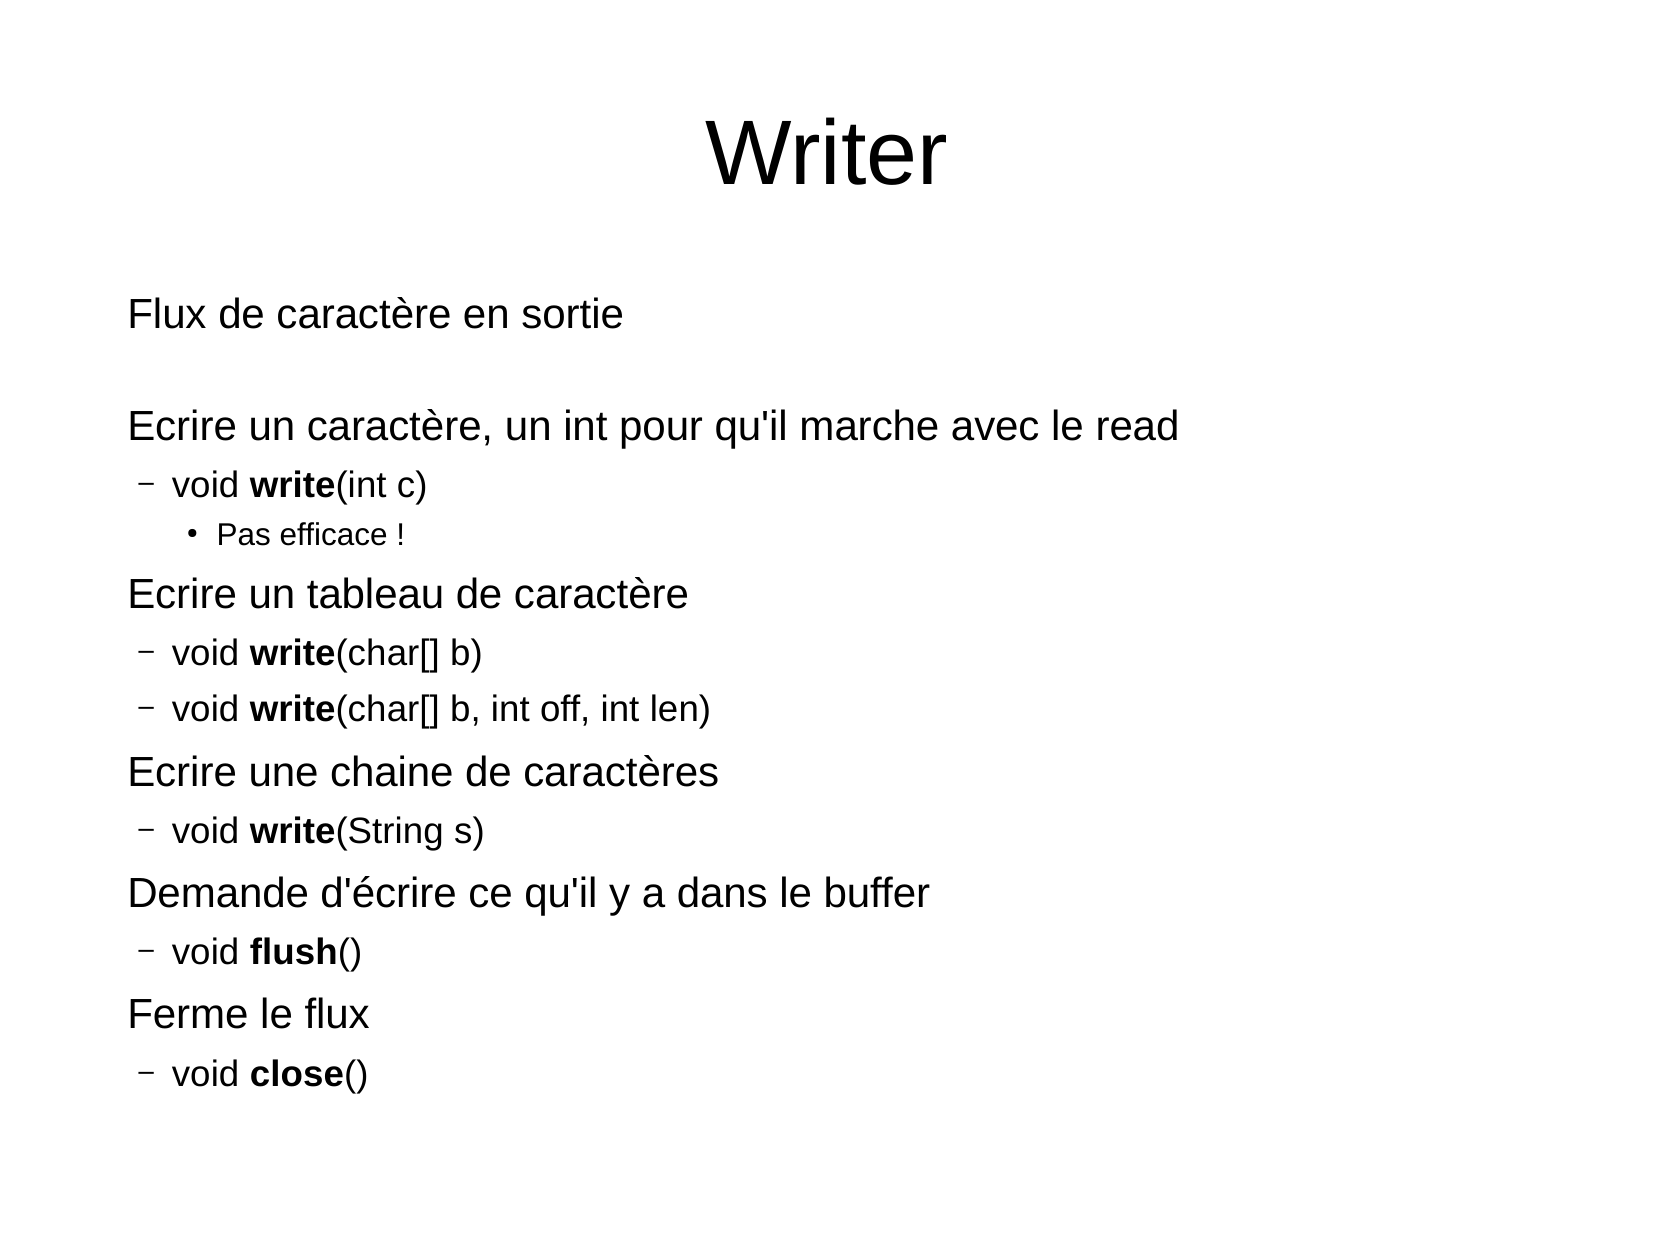

# Writer
Flux de caractère en sortie
Ecrire un caractère, un int pour qu'il marche avec le read
void write(int c)
Pas efficace !
Ecrire un tableau de caractère
void write(char[] b)
void write(char[] b, int off, int len)
Ecrire une chaine de caractères
void write(String s)
Demande d'écrire ce qu'il y a dans le buffer
void flush()
Ferme le flux
void close()